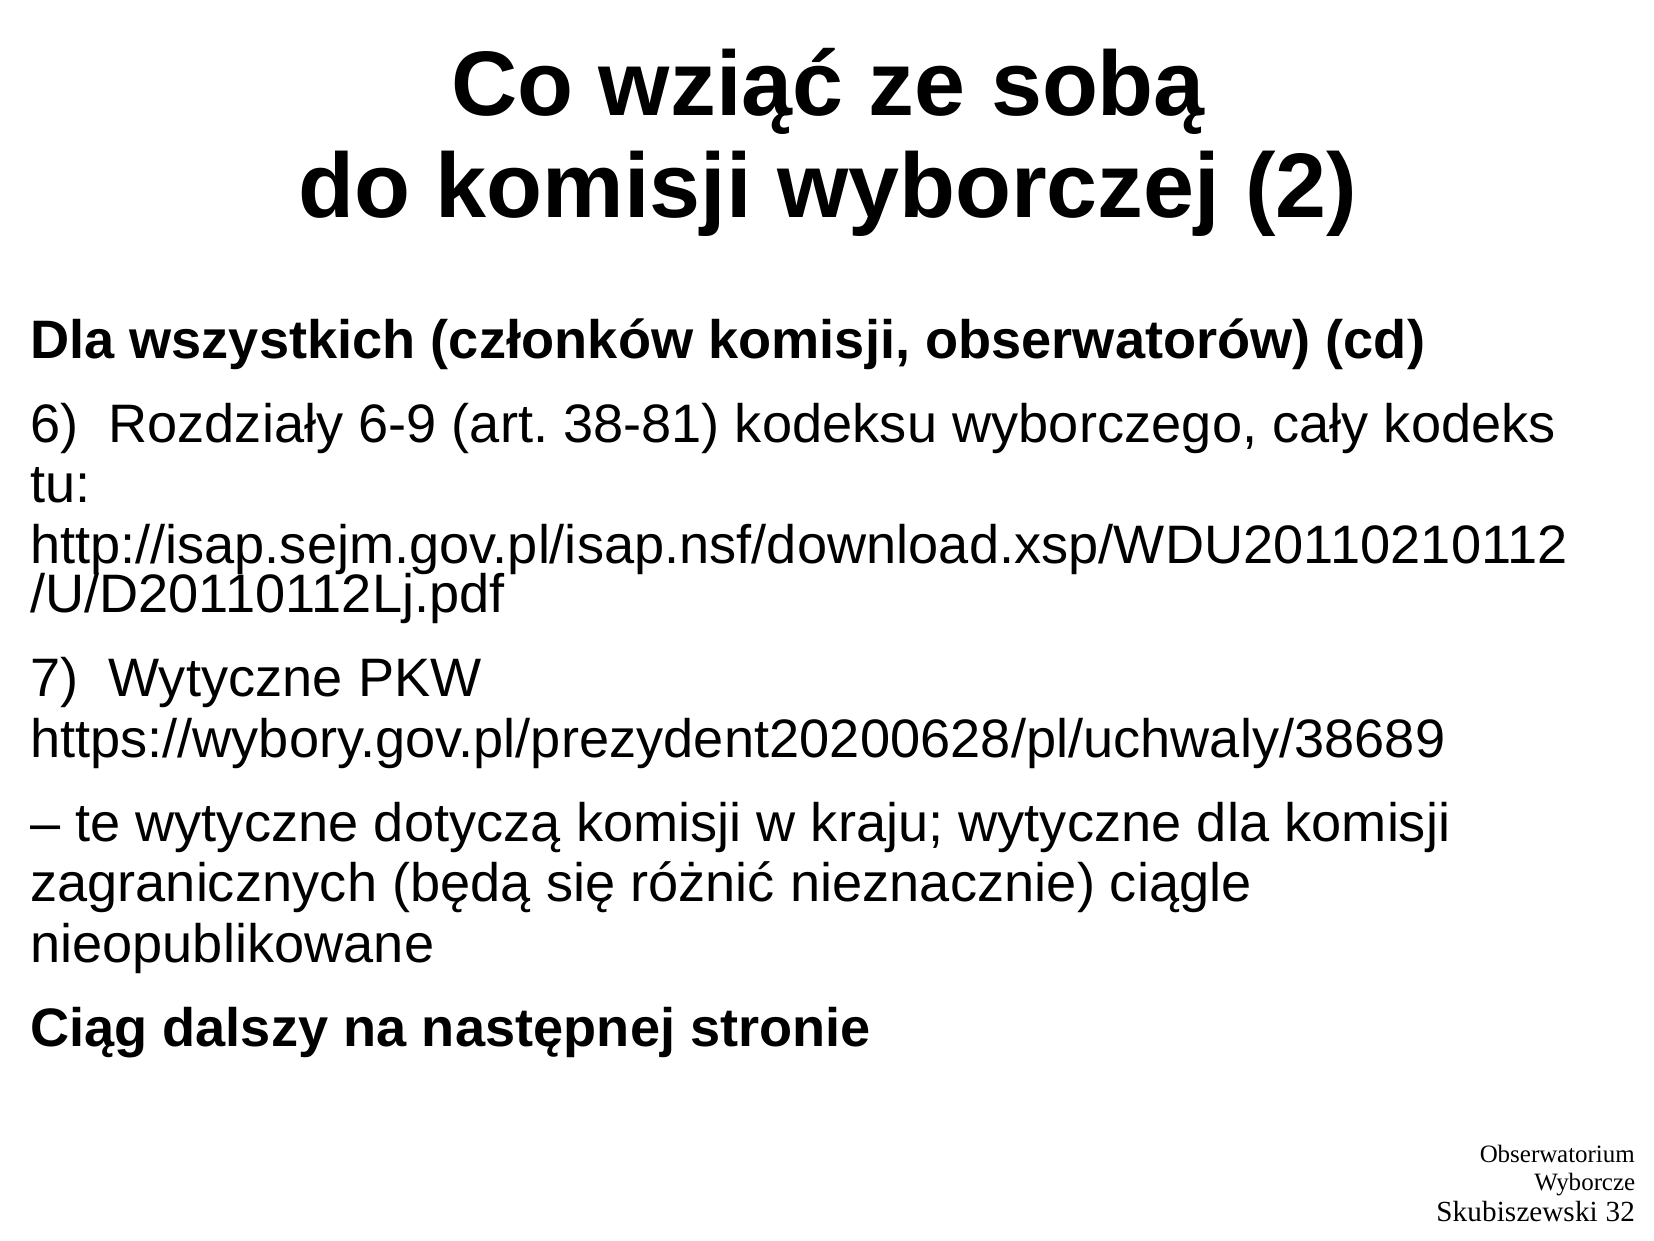

# Co wziąć ze sobą do komisji wyborczej (2)
Dla wszystkich (członków komisji, obserwatorów) (cd)
6) Rozdziały 6-9 (art. 38-81) kodeksu wyborczego, cały kodeks tu: http://isap.sejm.gov.pl/isap.nsf/download.xsp/WDU20110210112/U/D20110112Lj.pdf
7) Wytyczne PKW https://wybory.gov.pl/prezydent20200628/pl/uchwaly/38689
– te wytyczne dotyczą komisji w kraju; wytyczne dla komisji zagranicznych (będą się różnić nieznacznie) ciągle nieopublikowane
Ciąg dalszy na następnej stronie
32